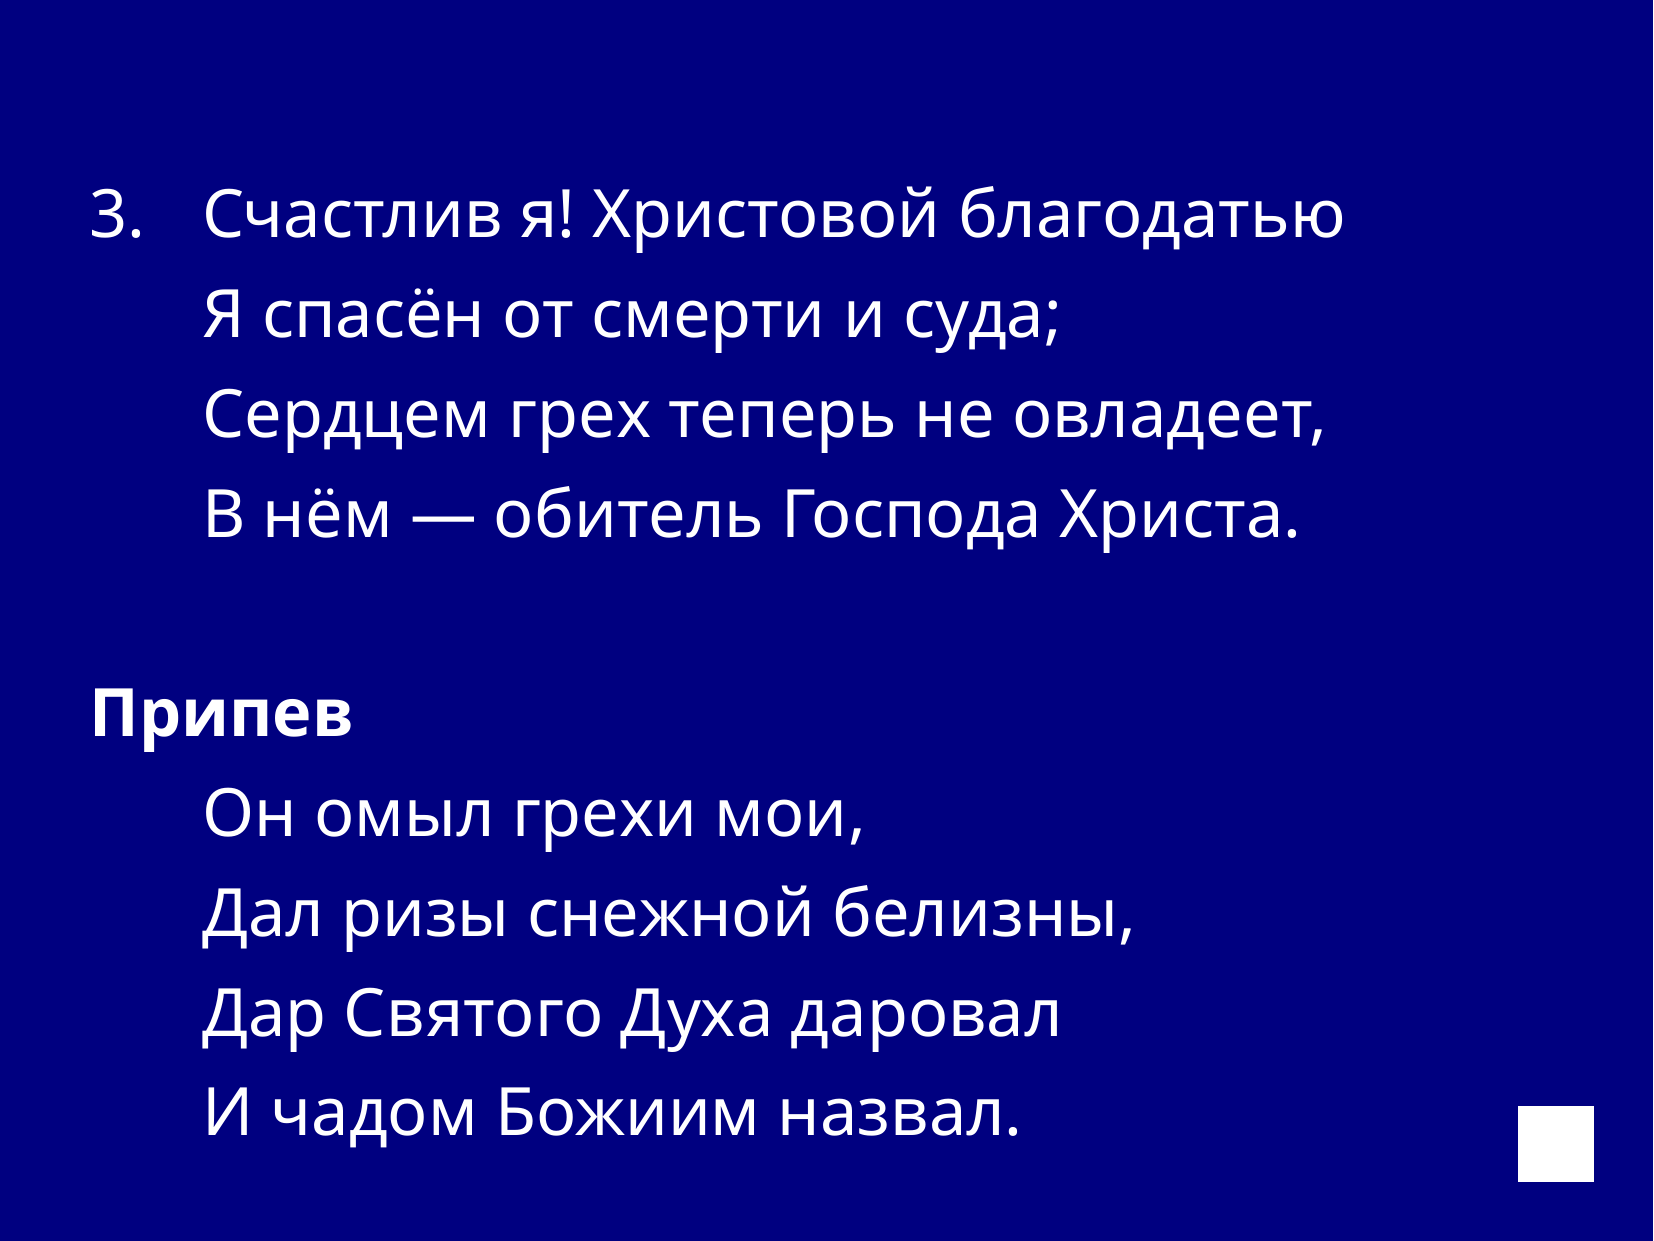

3.	Счастлив я! Христовой благодатью
	Я спасён от смерти и суда;
	Сердцем грех теперь не овладеет,
	В нём — обитель Господа Христа.
Припев
	Он омыл грехи мои,
	Дал ризы снежной белизны,
	Дар Святого Духа даровал
	И чадом Божиим назвал.